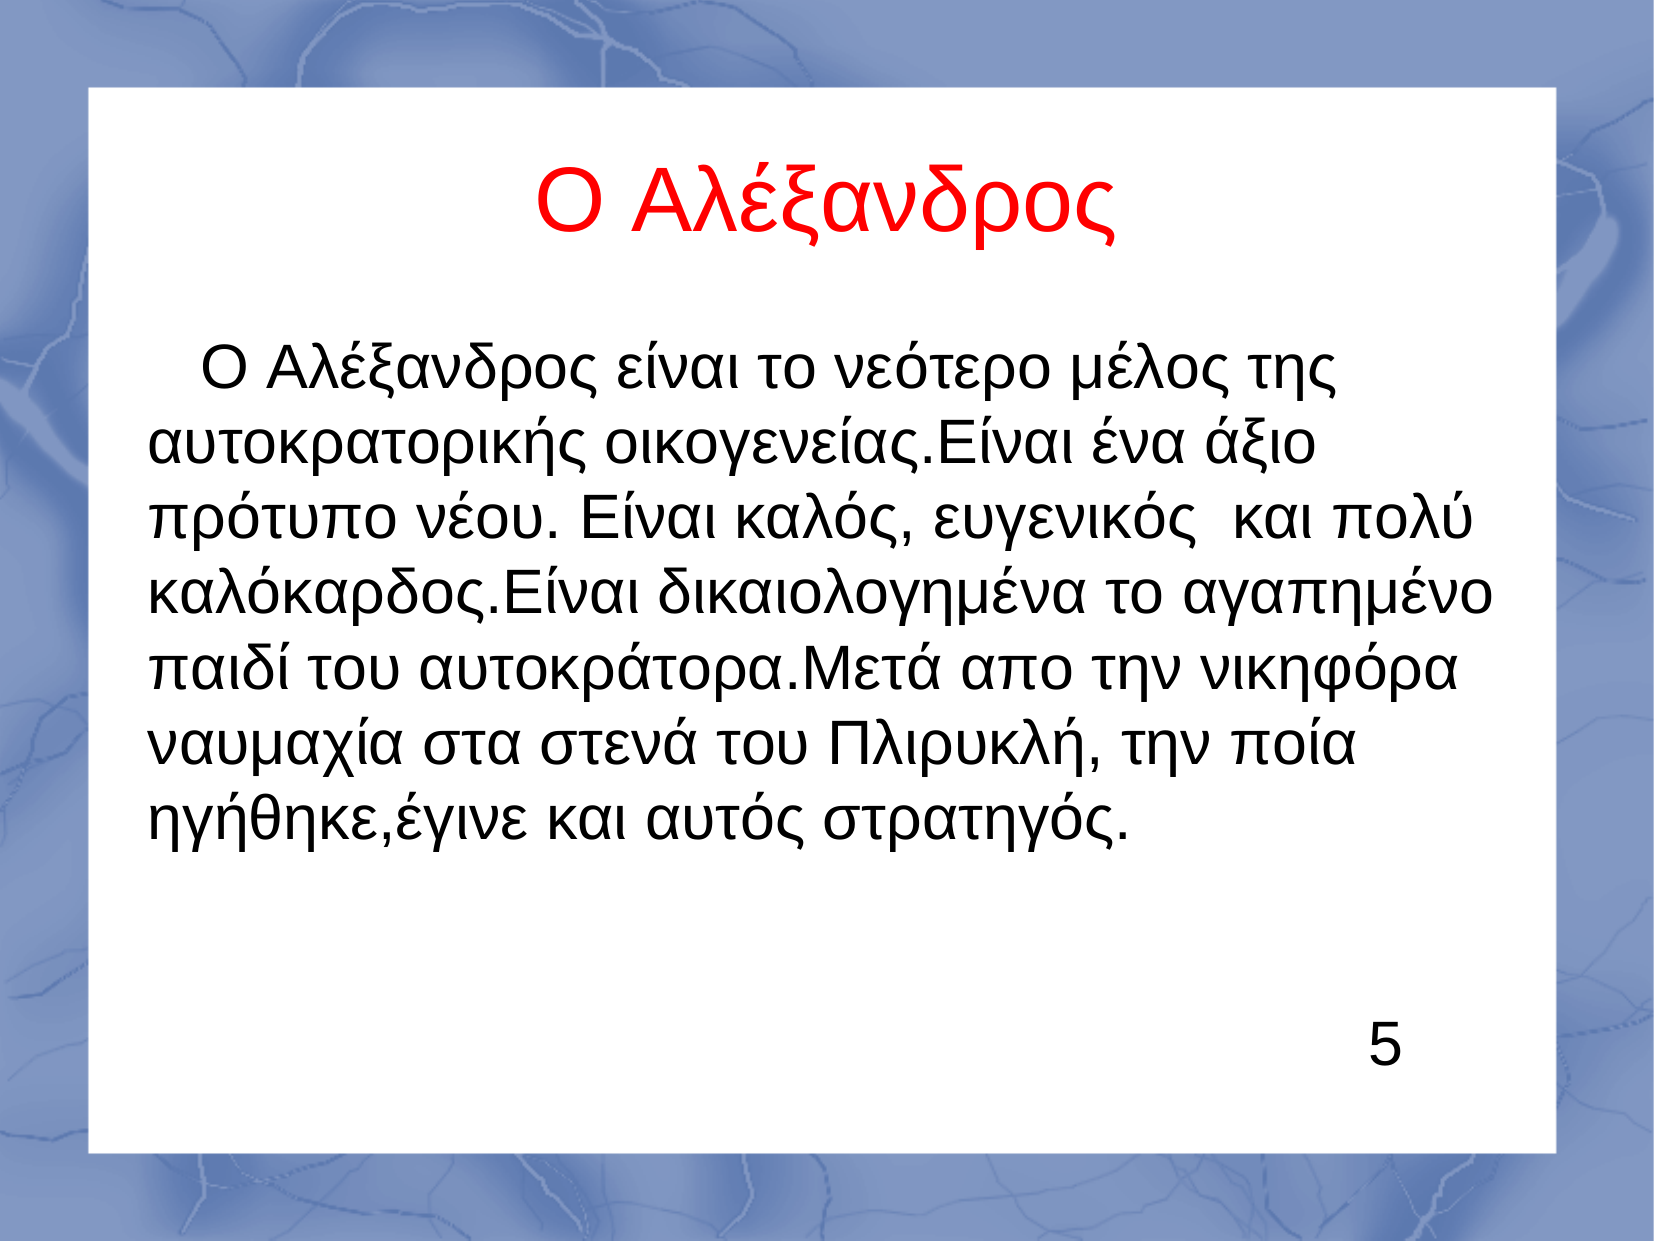

# Ο Αλέξανδρος
 Ο Αλέξανδρος είναι το νεότερο μέλος της αυτοκρατορικής οικογενείας.Είναι ένα άξιο πρότυπο νέου. Είναι καλός, ευγενικός και πολύ καλόκαρδος.Είναι δικαιολογημένα το αγαπημένο παιδί του αυτοκράτορα.Μετά απο την νικηφόρα ναυμαχία στα στενά του Πλιρυκλή, την ποία ηγήθηκε,έγινε και αυτός στρατηγός. 5